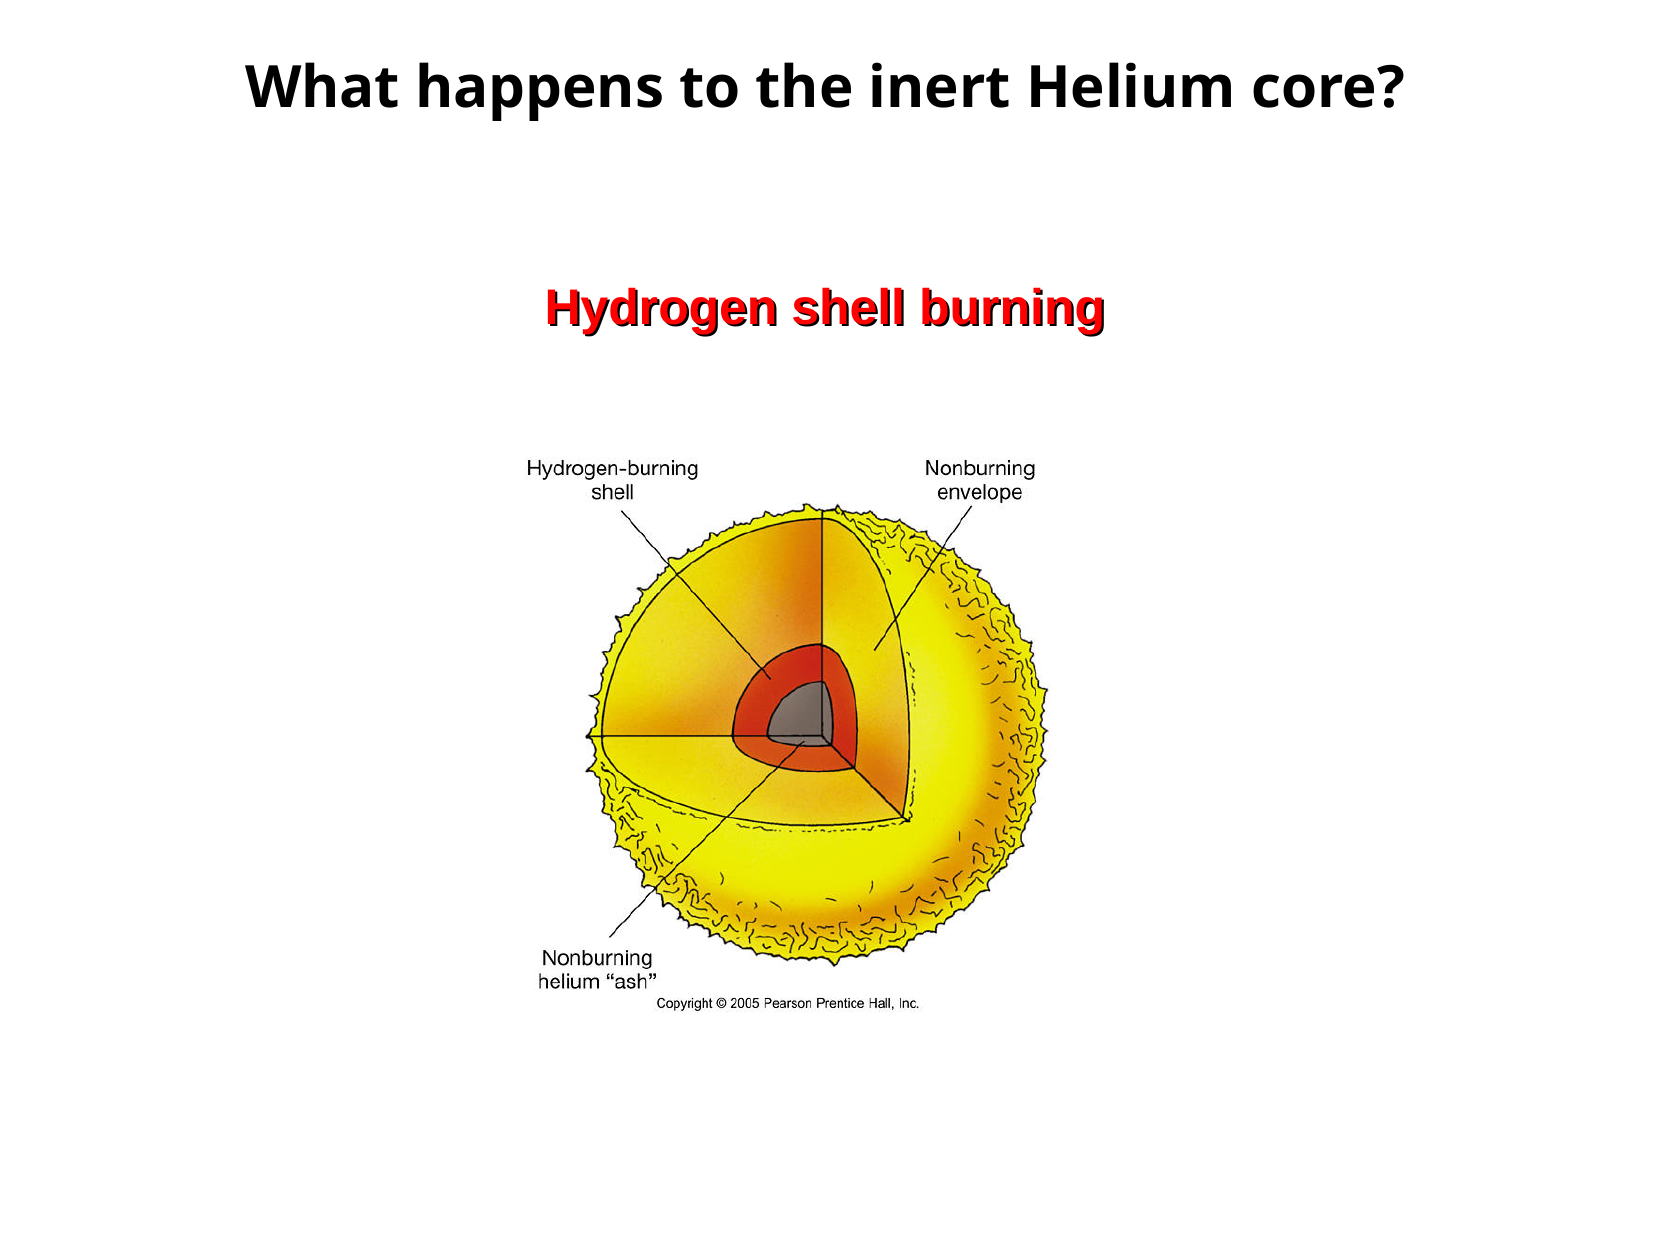

What happens to the inert Helium core?
Hydrogen shell burning